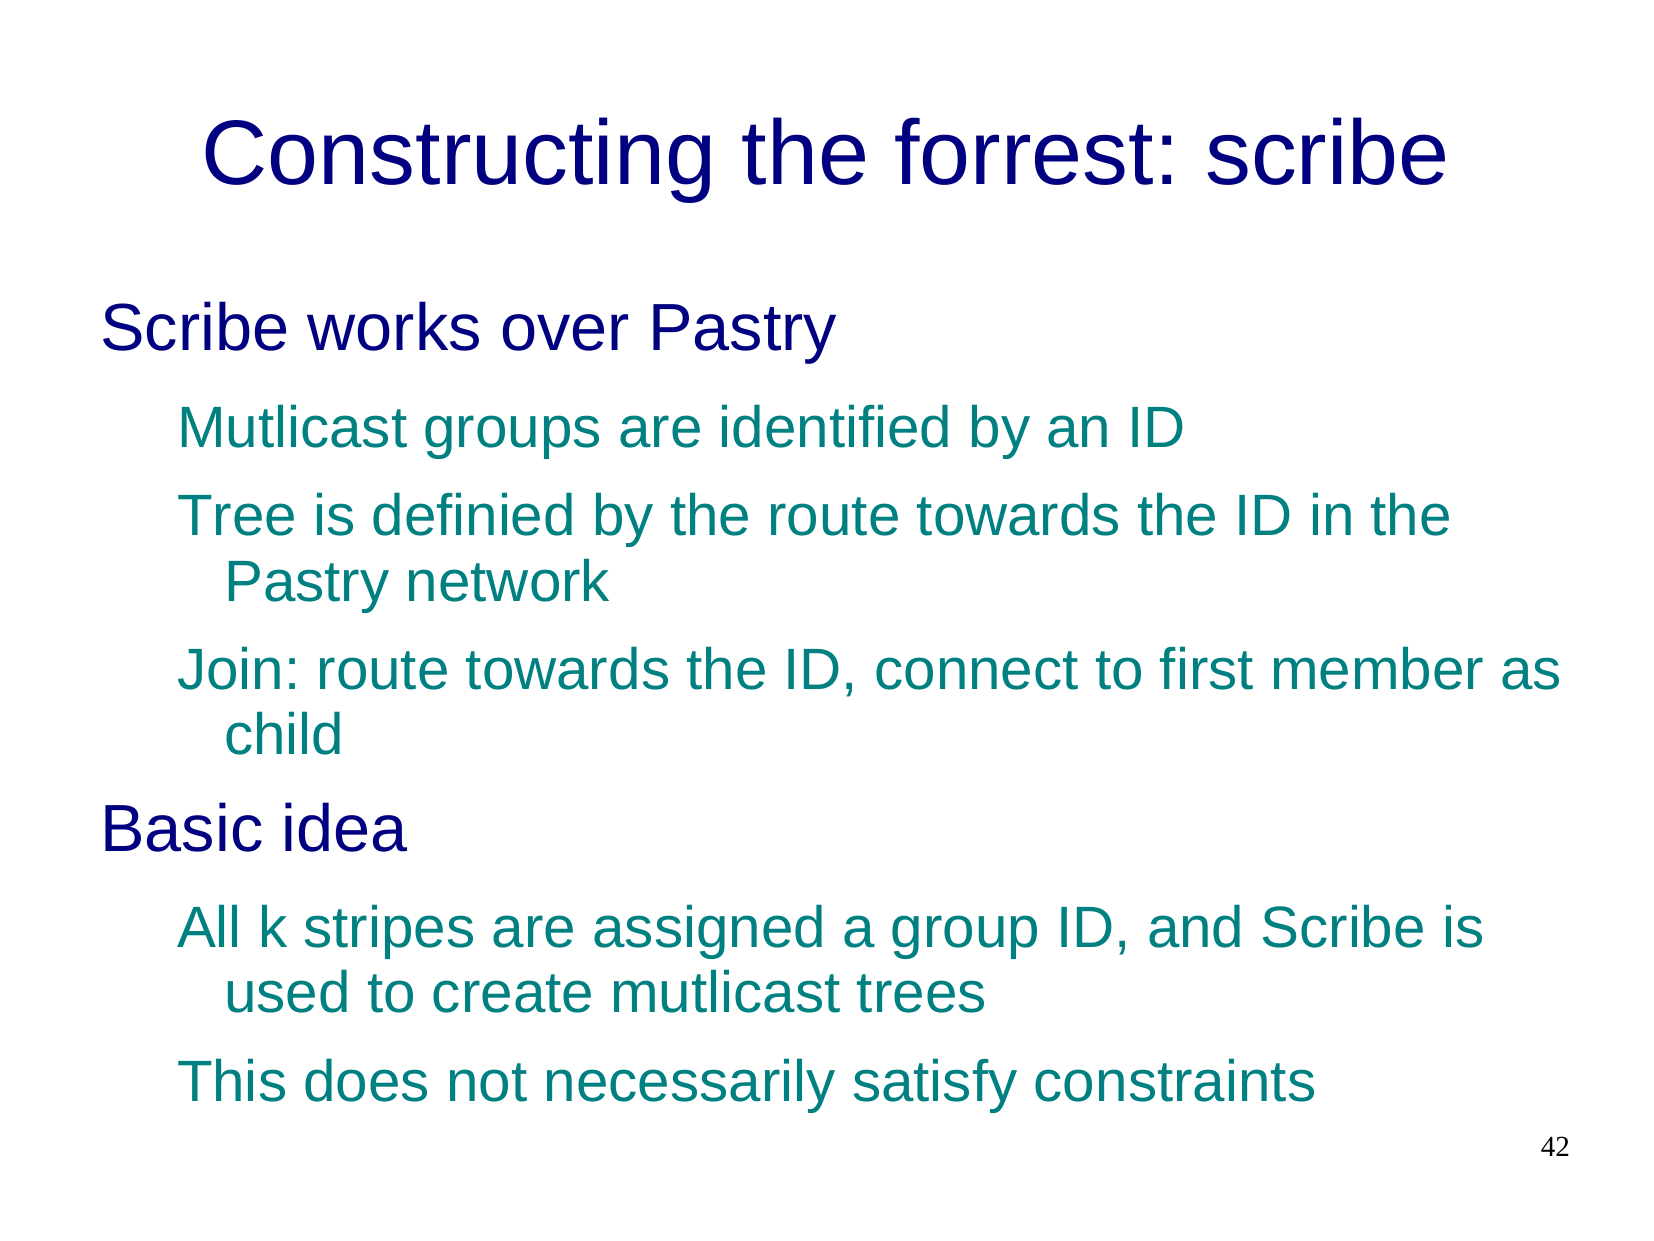

# Constructing the forrest: scribe
Scribe works over Pastry
Mutlicast groups are identified by an ID
Tree is definied by the route towards the ID in the Pastry network
Join: route towards the ID, connect to first member as child
Basic idea
All k stripes are assigned a group ID, and Scribe is used to create mutlicast trees
This does not necessarily satisfy constraints
42